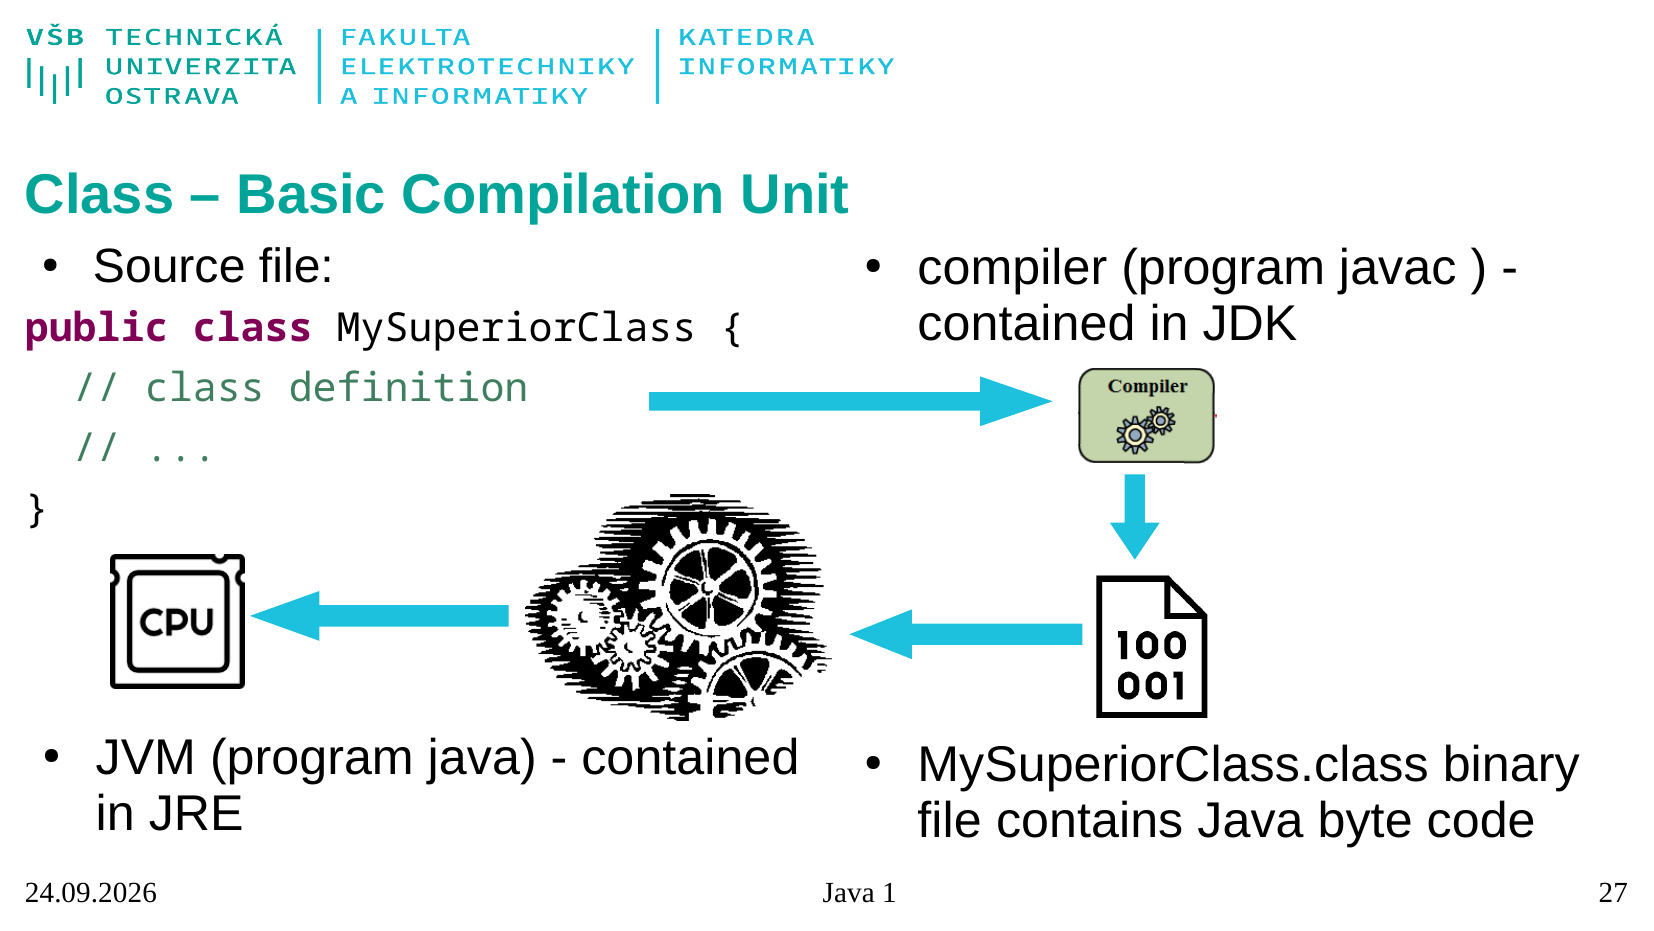

# Class – Basic Compilation Unit
Source file:
public class MySuperiorClass {
 // class definition
 // ...
}
compiler (program javac ) - contained in JDK
JVM (program java) - contained in JRE
MySuperiorClass.class binary file contains Java byte code
Java 1
27